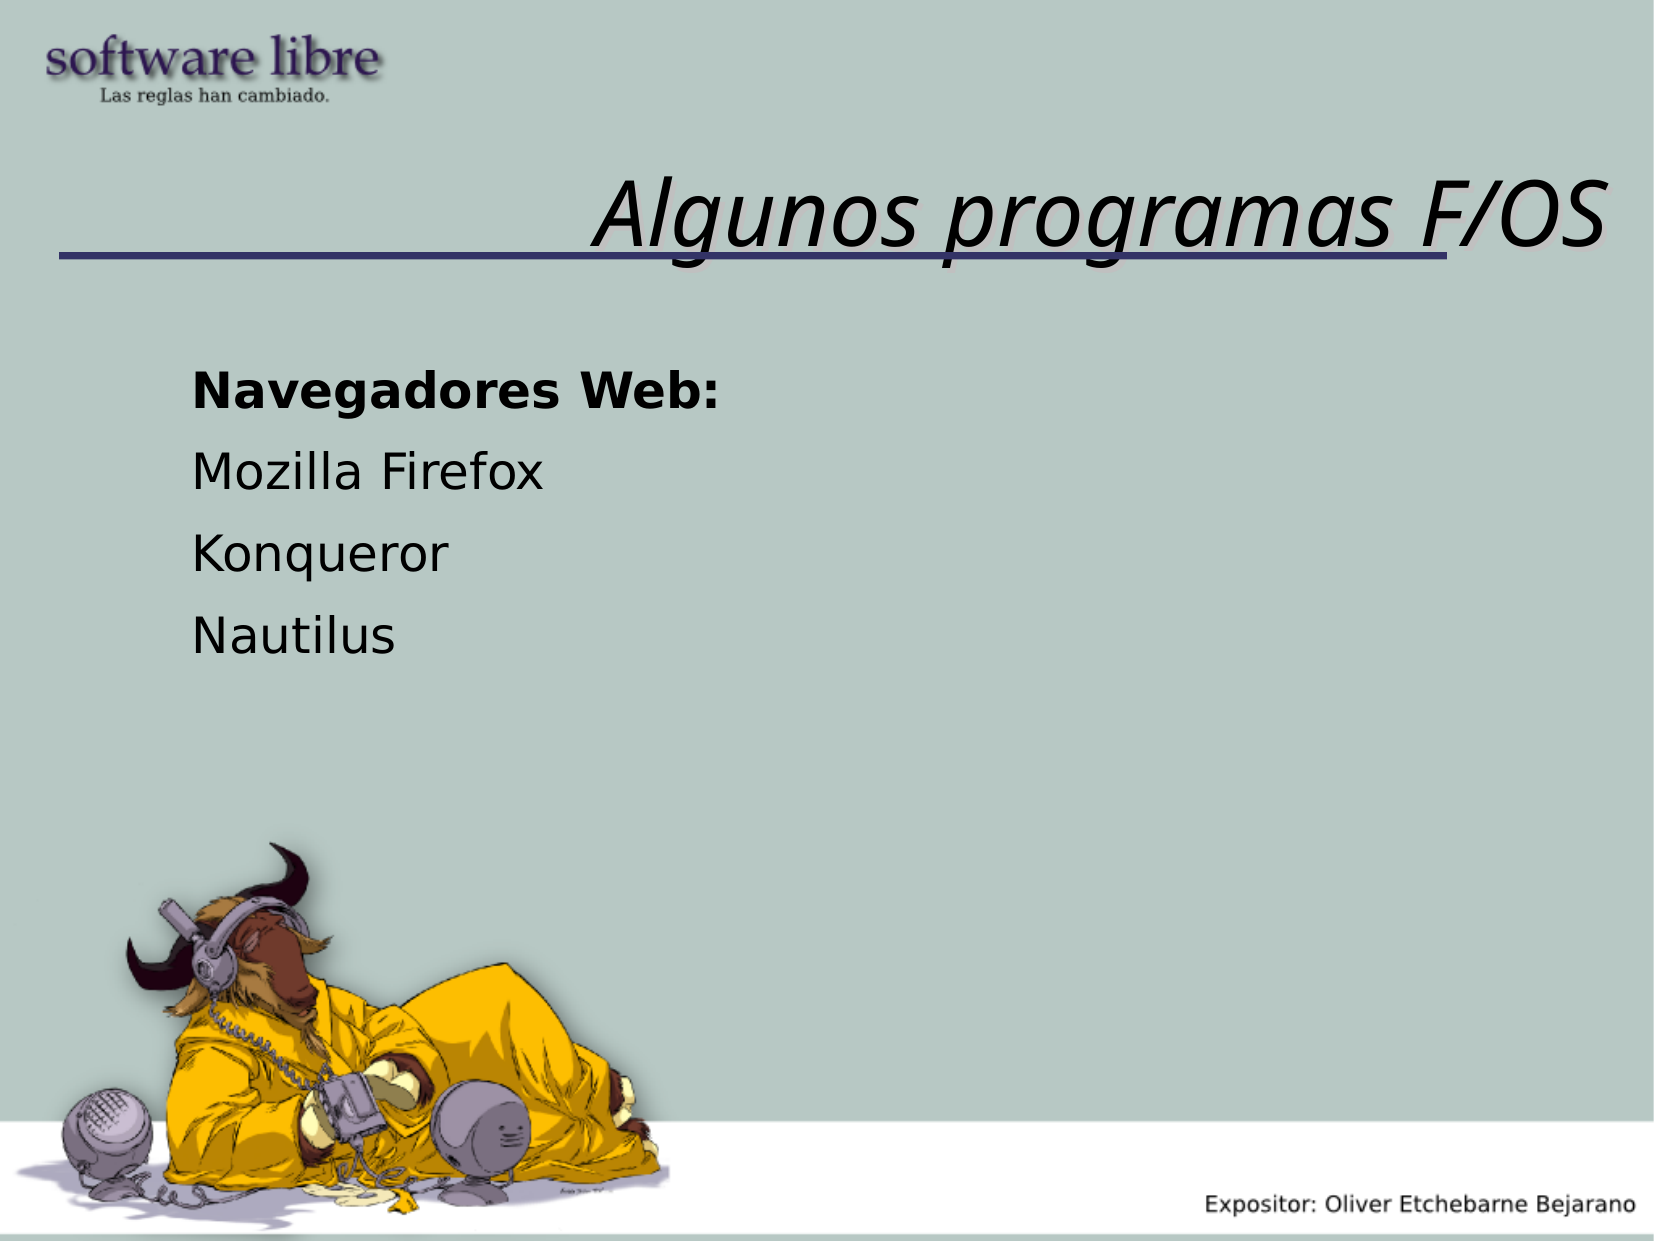

Algunos programas F/OS
Navegadores Web:
Mozilla Firefox
Konqueror
Nautilus